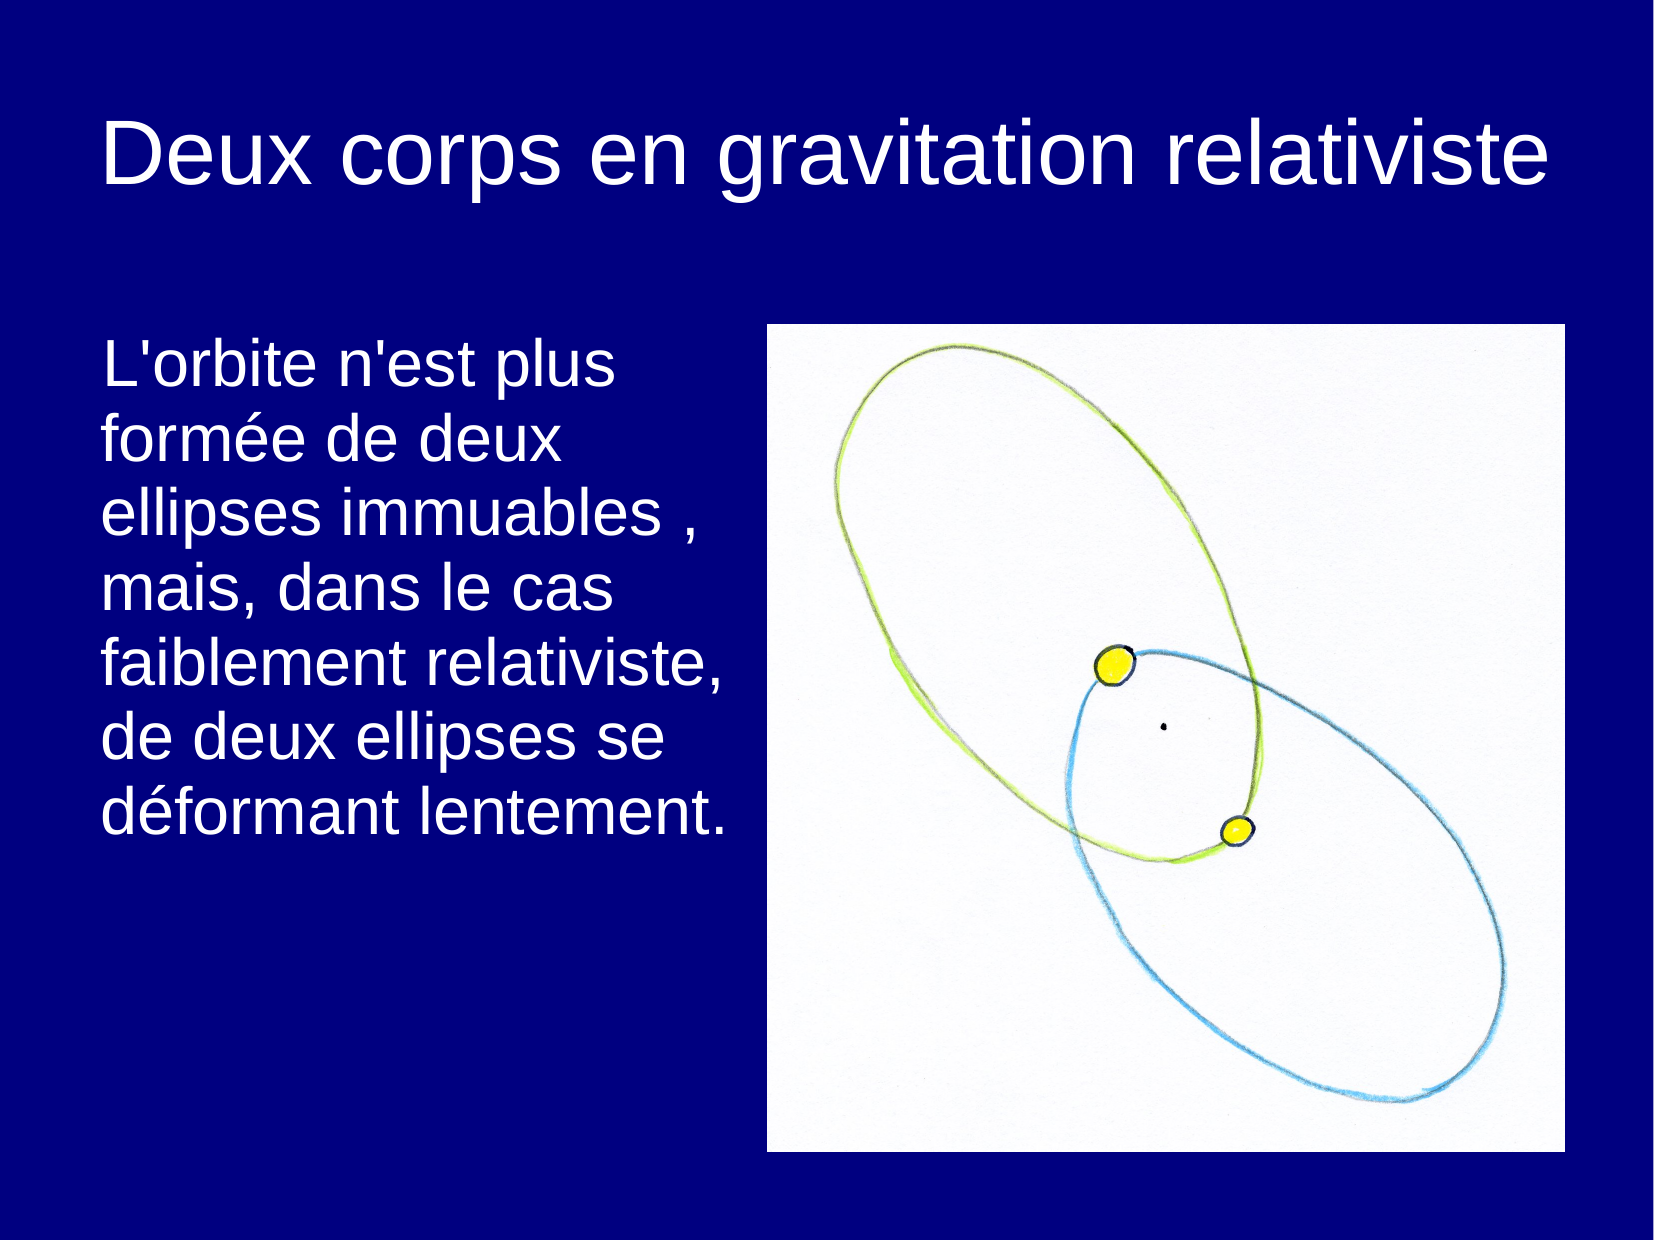

# Deux corps en gravitation relativiste
 L'orbite n'est plus formée de deux ellipses immuables , mais, dans le cas faiblement relativiste, de deux ellipses se déformant lentement.